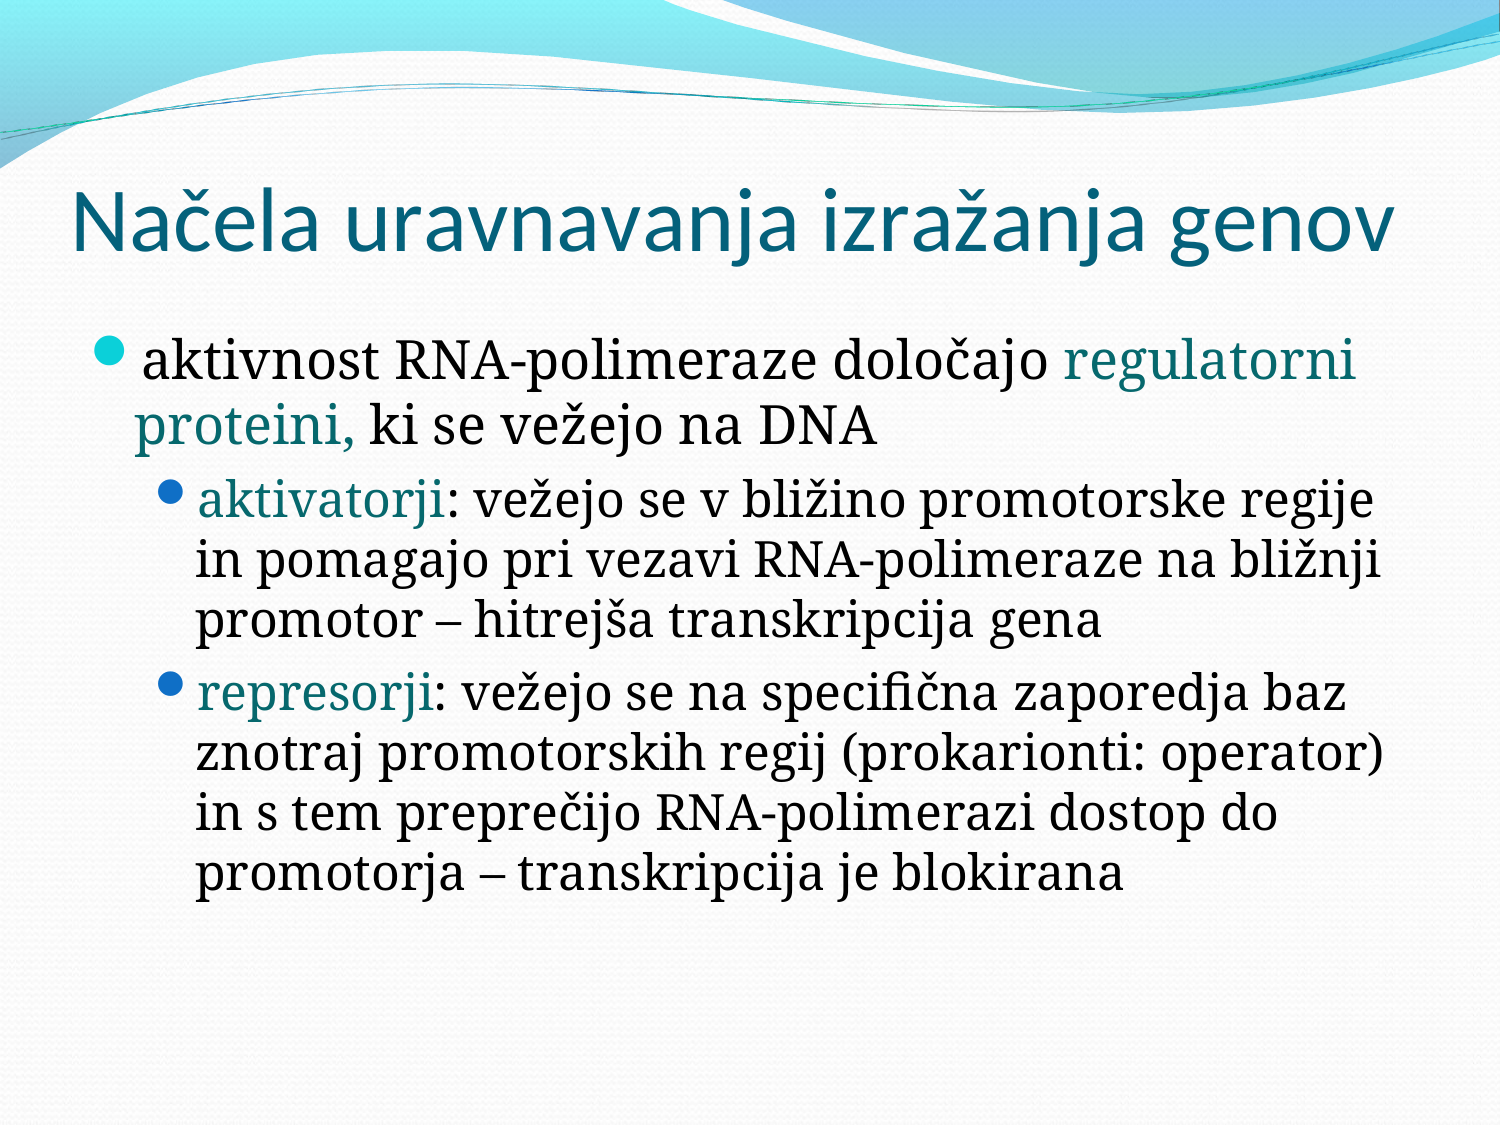

Načela uravnavanja izražanja genov
# aktivnost RNA-polimeraze določajo regulatorni proteini, ki se vežejo na DNA
aktivatorji: vežejo se v bližino promotorske regije in pomagajo pri vezavi RNA-polimeraze na bližnji promotor – hitrejša transkripcija gena
represorji: vežejo se na specifična zaporedja baz znotraj promotorskih regij (prokarionti: operator) in s tem preprečijo RNA-polimerazi dostop do promotorja – transkripcija je blokirana